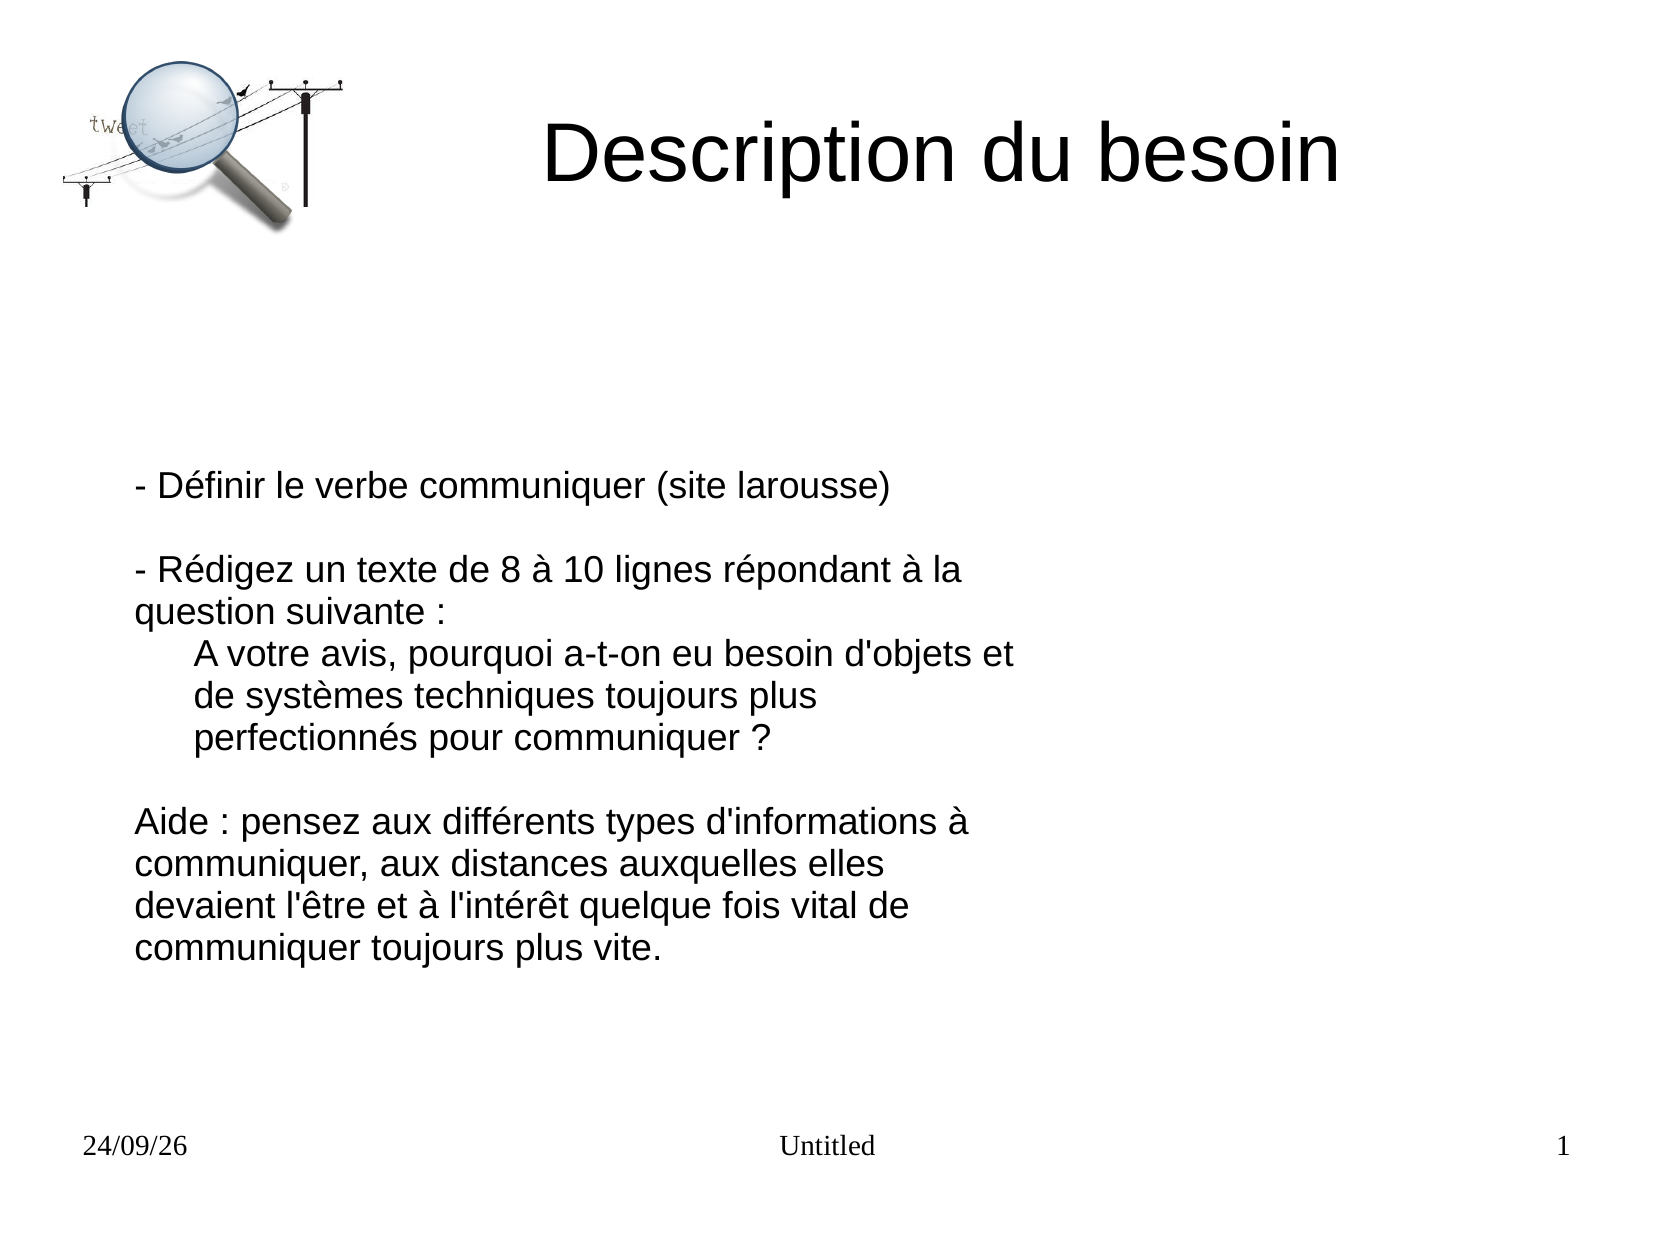

# Description du besoin
- Définir le verbe communiquer (site larousse)
- Rédigez un texte de 8 à 10 lignes répondant à la question suivante :
A votre avis, pourquoi a-t-on eu besoin d'objets et de systèmes techniques toujours plus perfectionnés pour communiquer ?
Aide : pensez aux différents types d'informations à communiquer, aux distances auxquelles elles devaient l'être et à l'intérêt quelque fois vital de communiquer toujours plus vite.
1